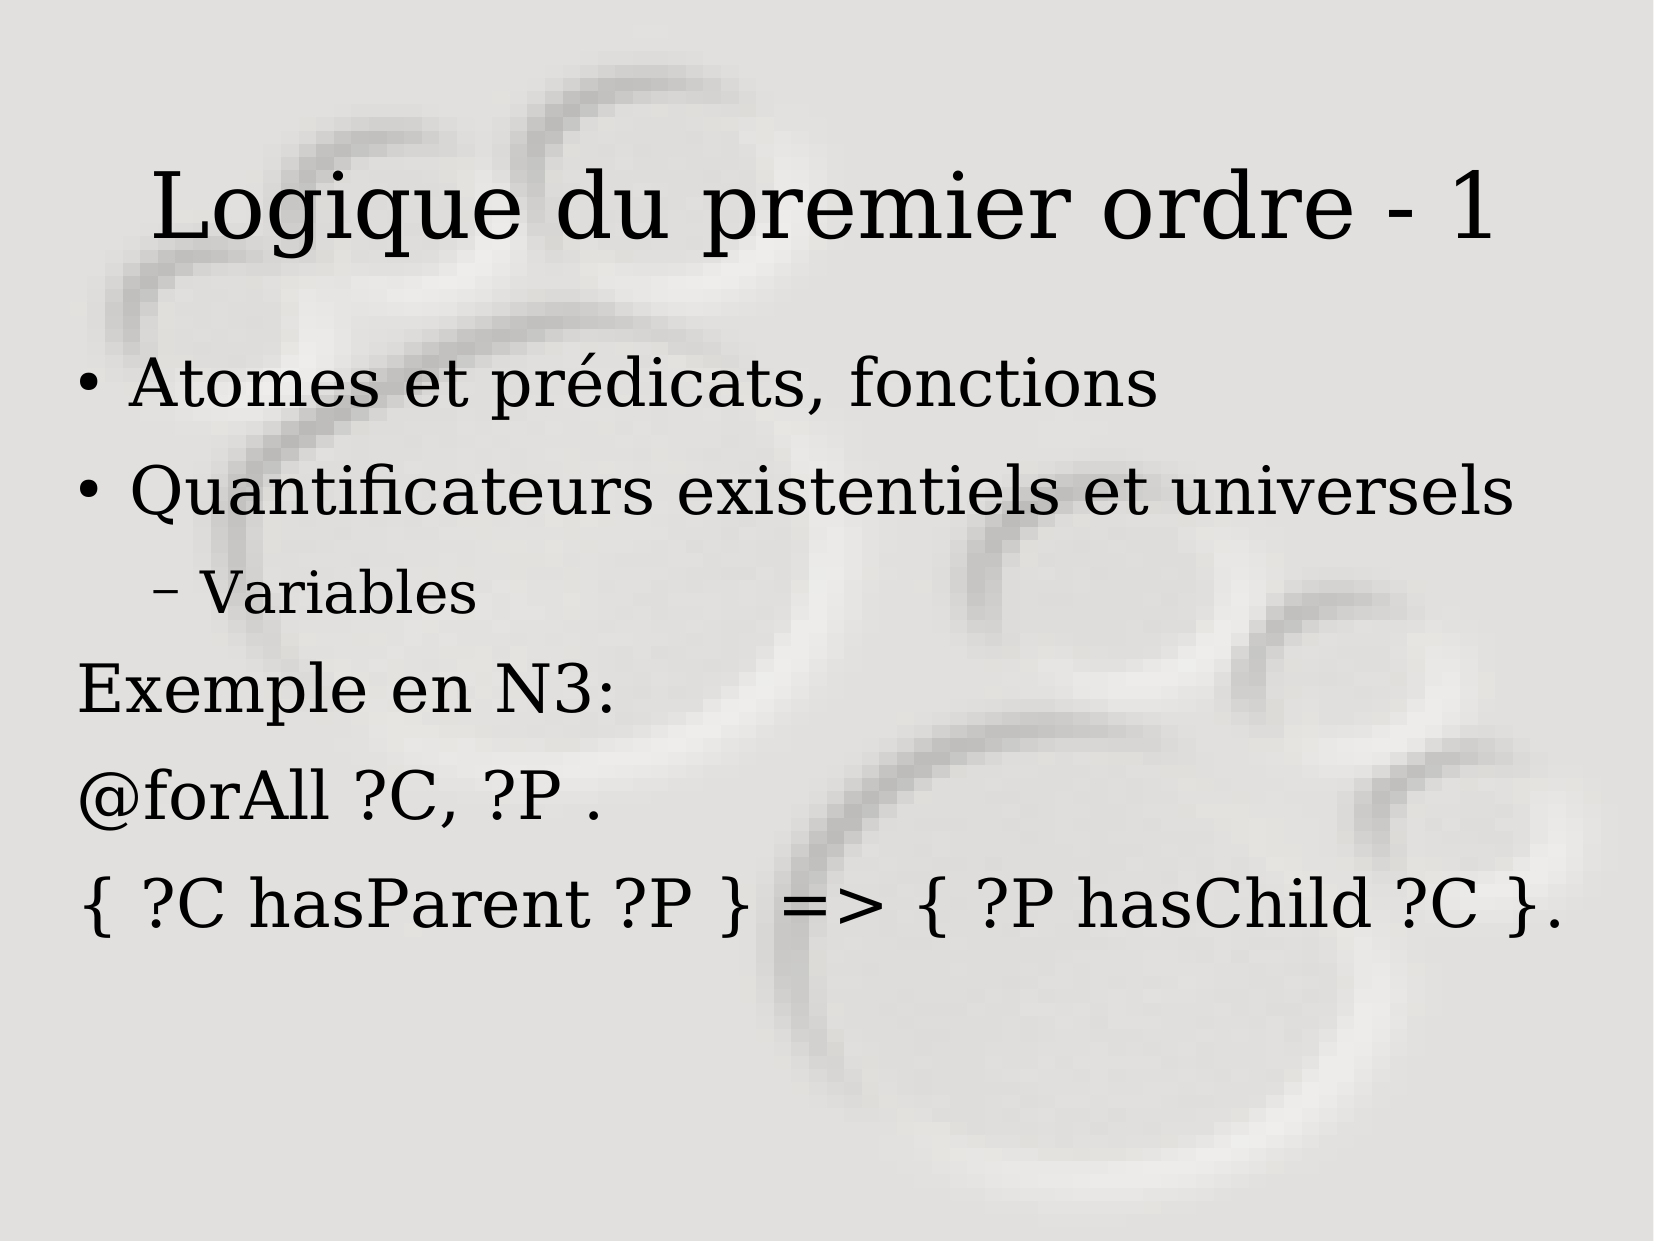

# Logique du premier ordre - 1
Atomes et prédicats, fonctions
Quantificateurs existentiels et universels
Variables
Exemple en N3:
@forAll ?C, ?P .
{ ?C hasParent ?P } => { ?P hasChild ?C }.